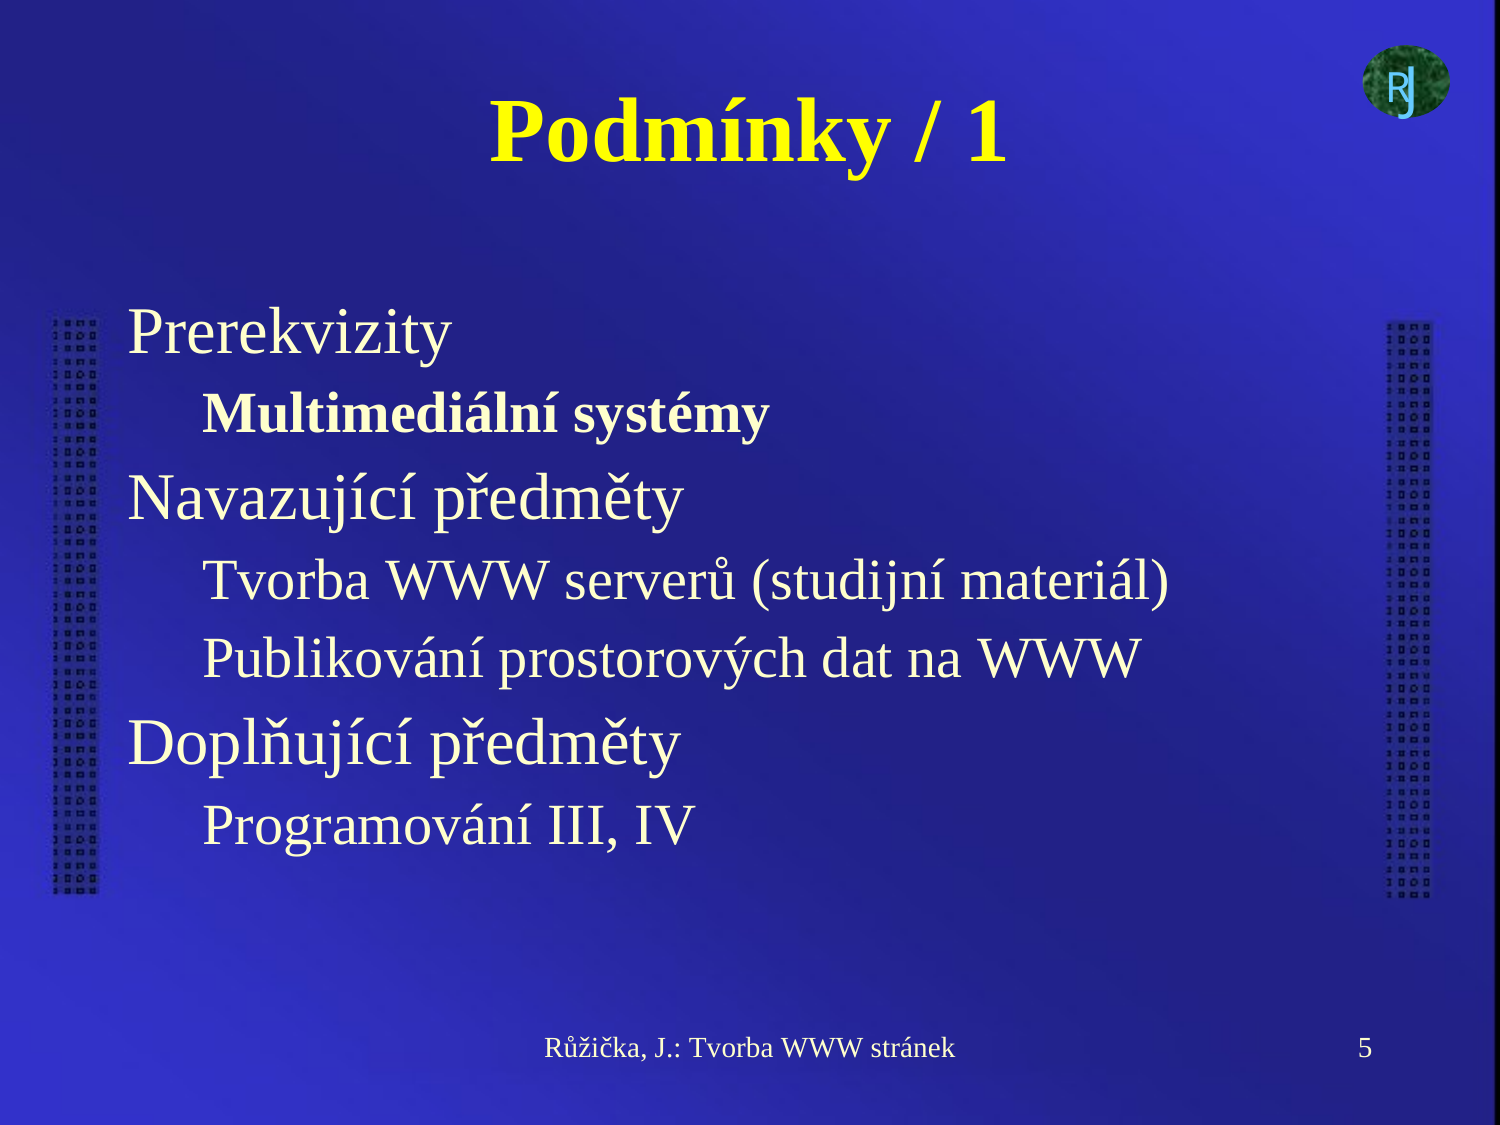

# Podmínky / 1
J
R
Prerekvizity
Multimediální systémy
Navazující předměty
Tvorba WWW serverů (studijní materiál)
Publikování prostorových dat na WWW
Doplňující předměty
Programování III, IV
Růžička, J.: Tvorba WWW stránek